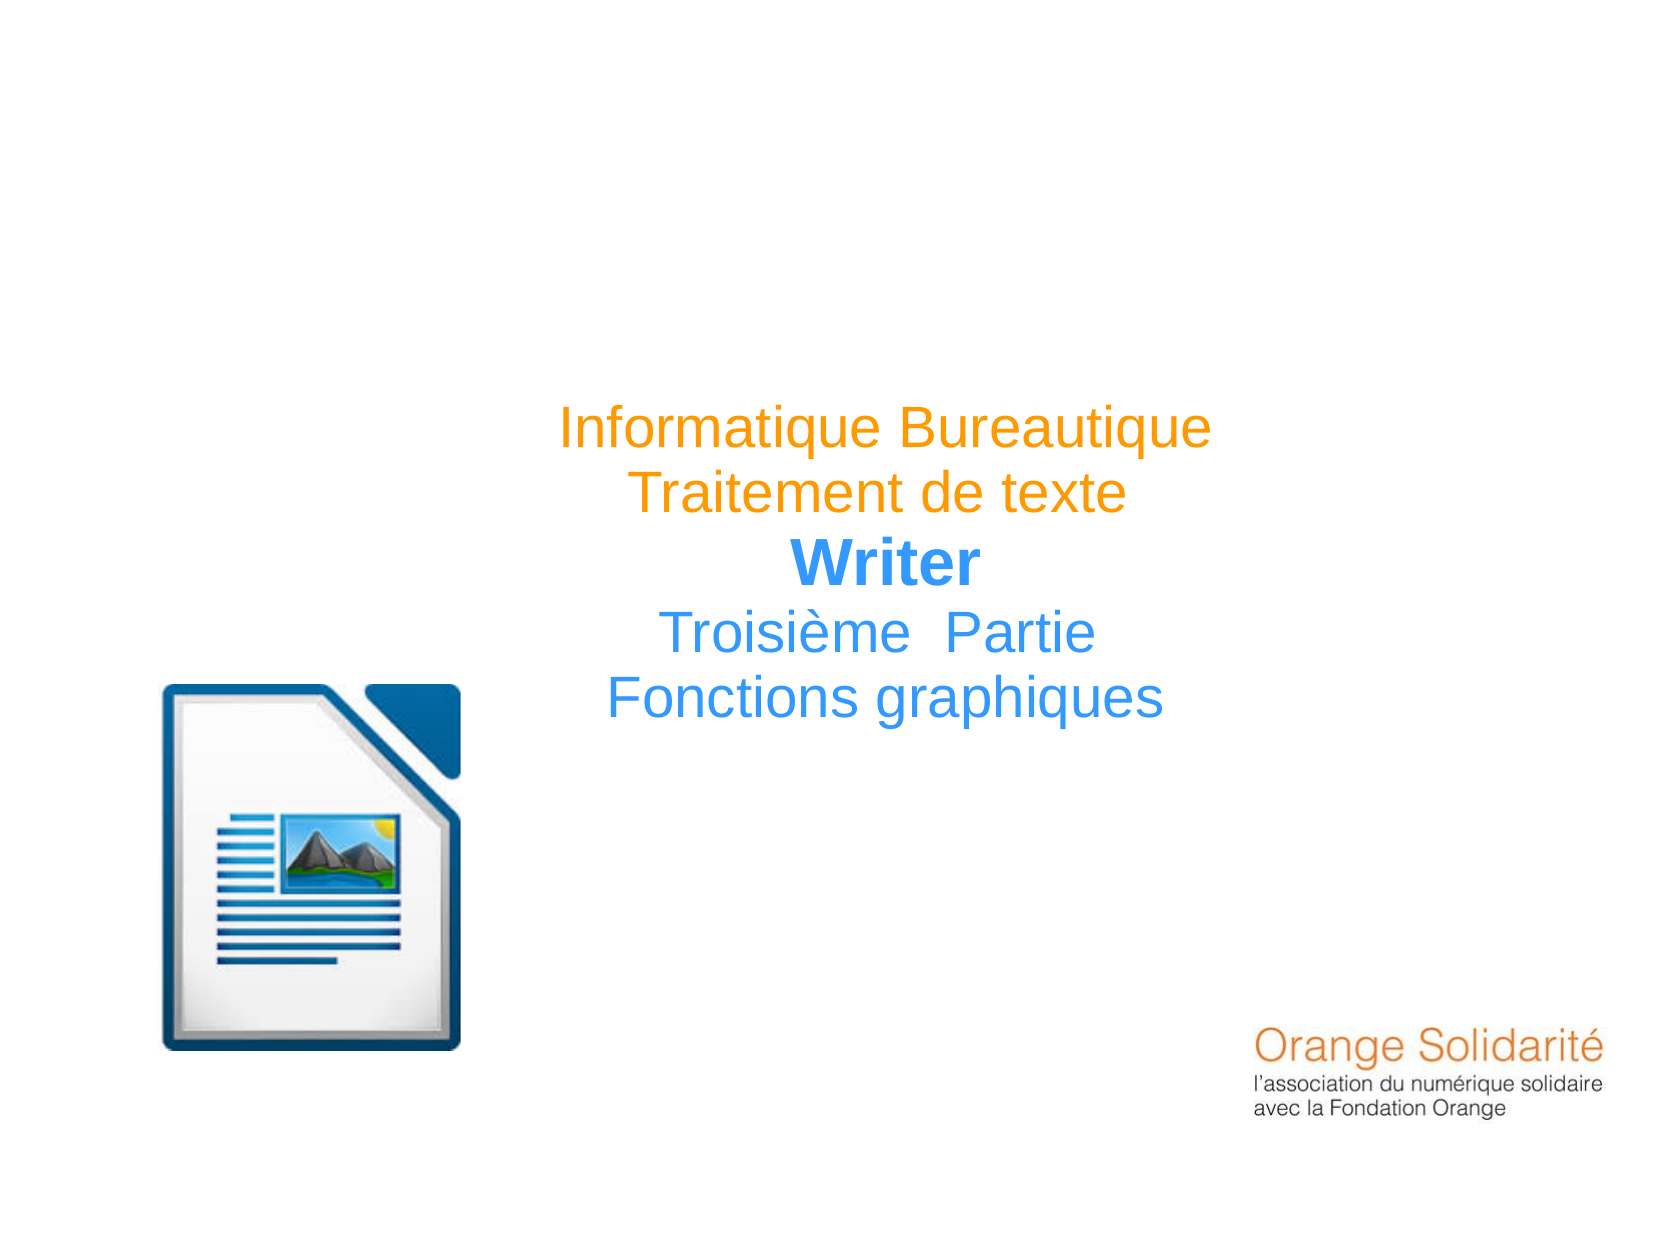

Informatique Bureautique
Traitement de texte
Writer
Troisième Partie
Fonctions graphiques